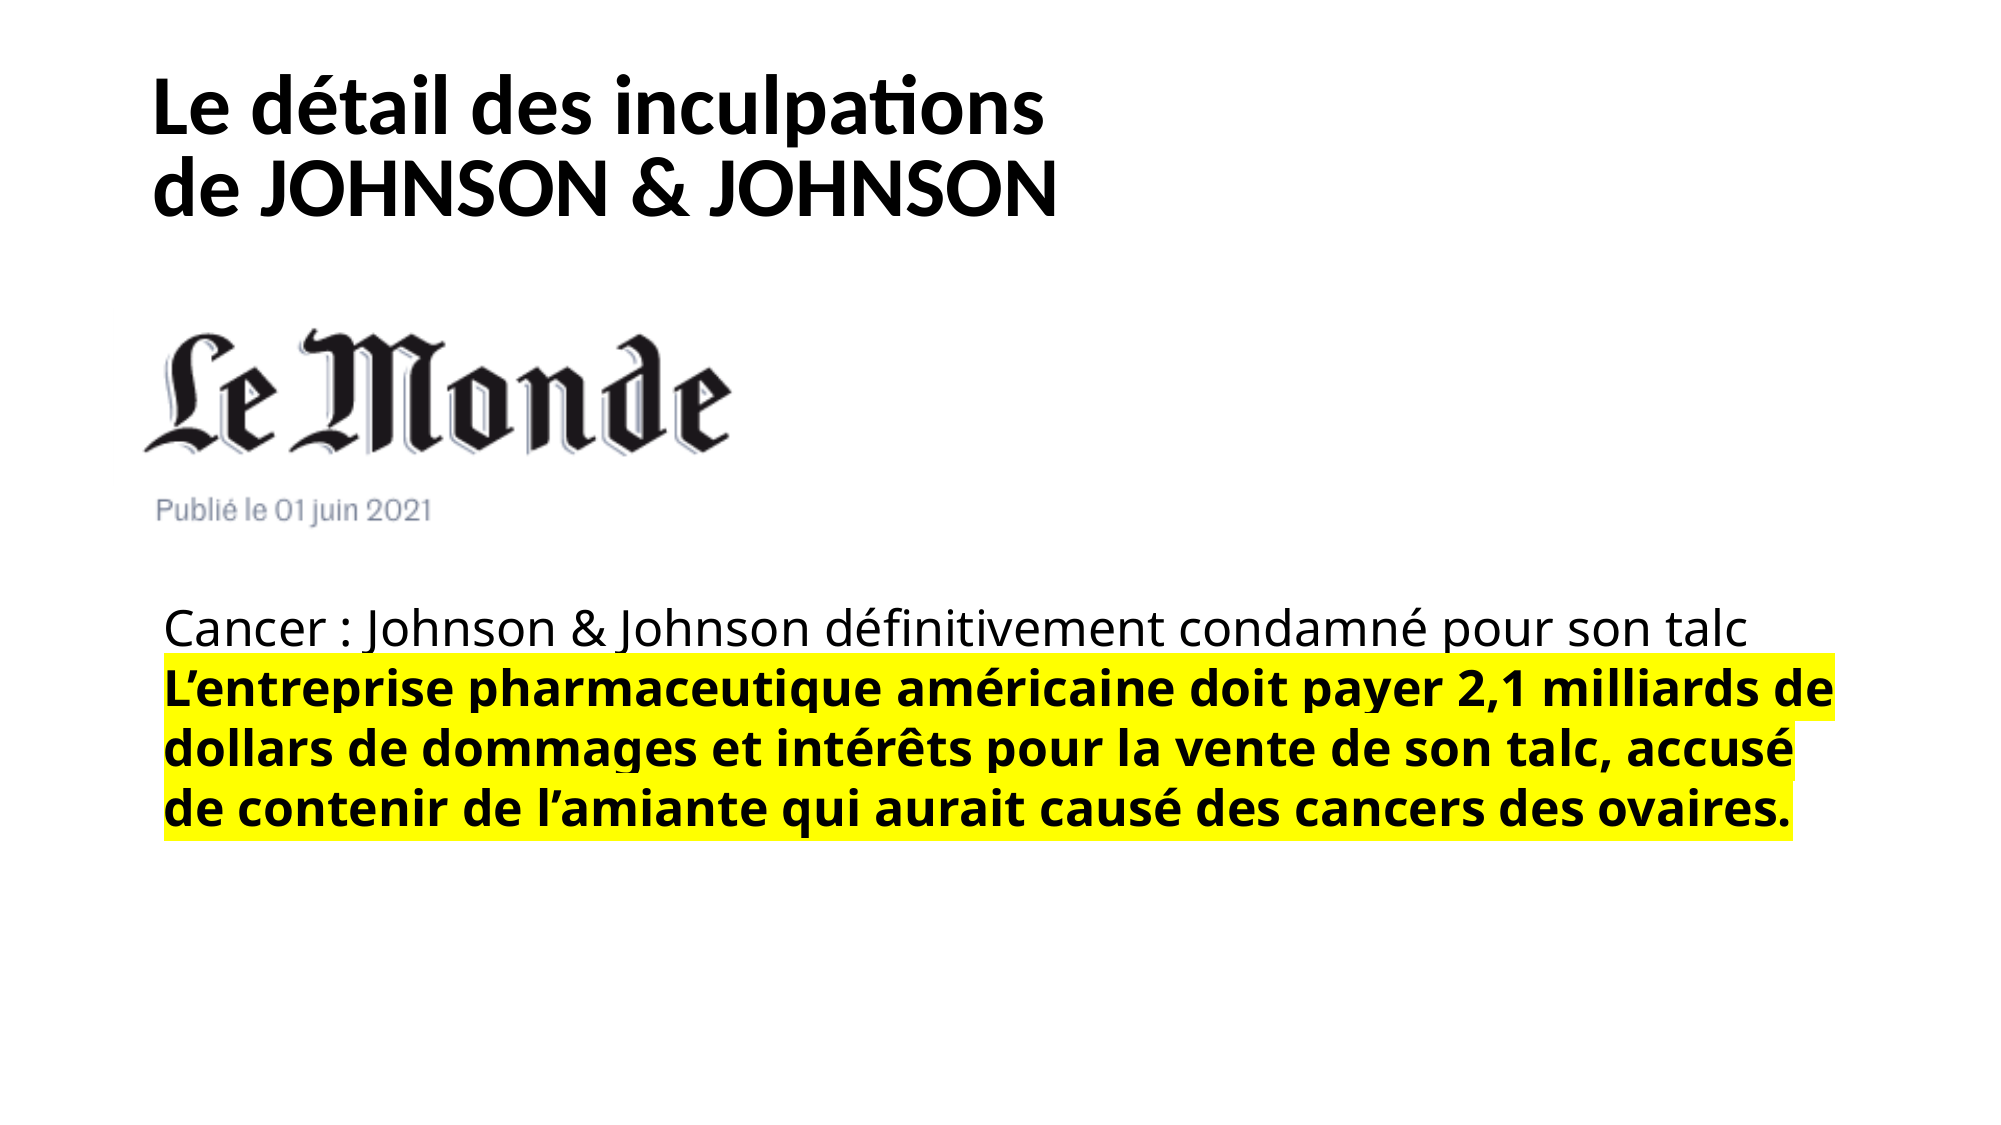

Le détail des inculpations
de JOHNSON & JOHNSON
Cancer : Johnson & Johnson définitivement condamné pour son talc
L’entreprise pharmaceutique américaine doit payer 2,1 milliards de dollars de dommages et intérêts pour la vente de son talc, accusé de contenir de l’amiante qui aurait causé des cancers des ovaires.